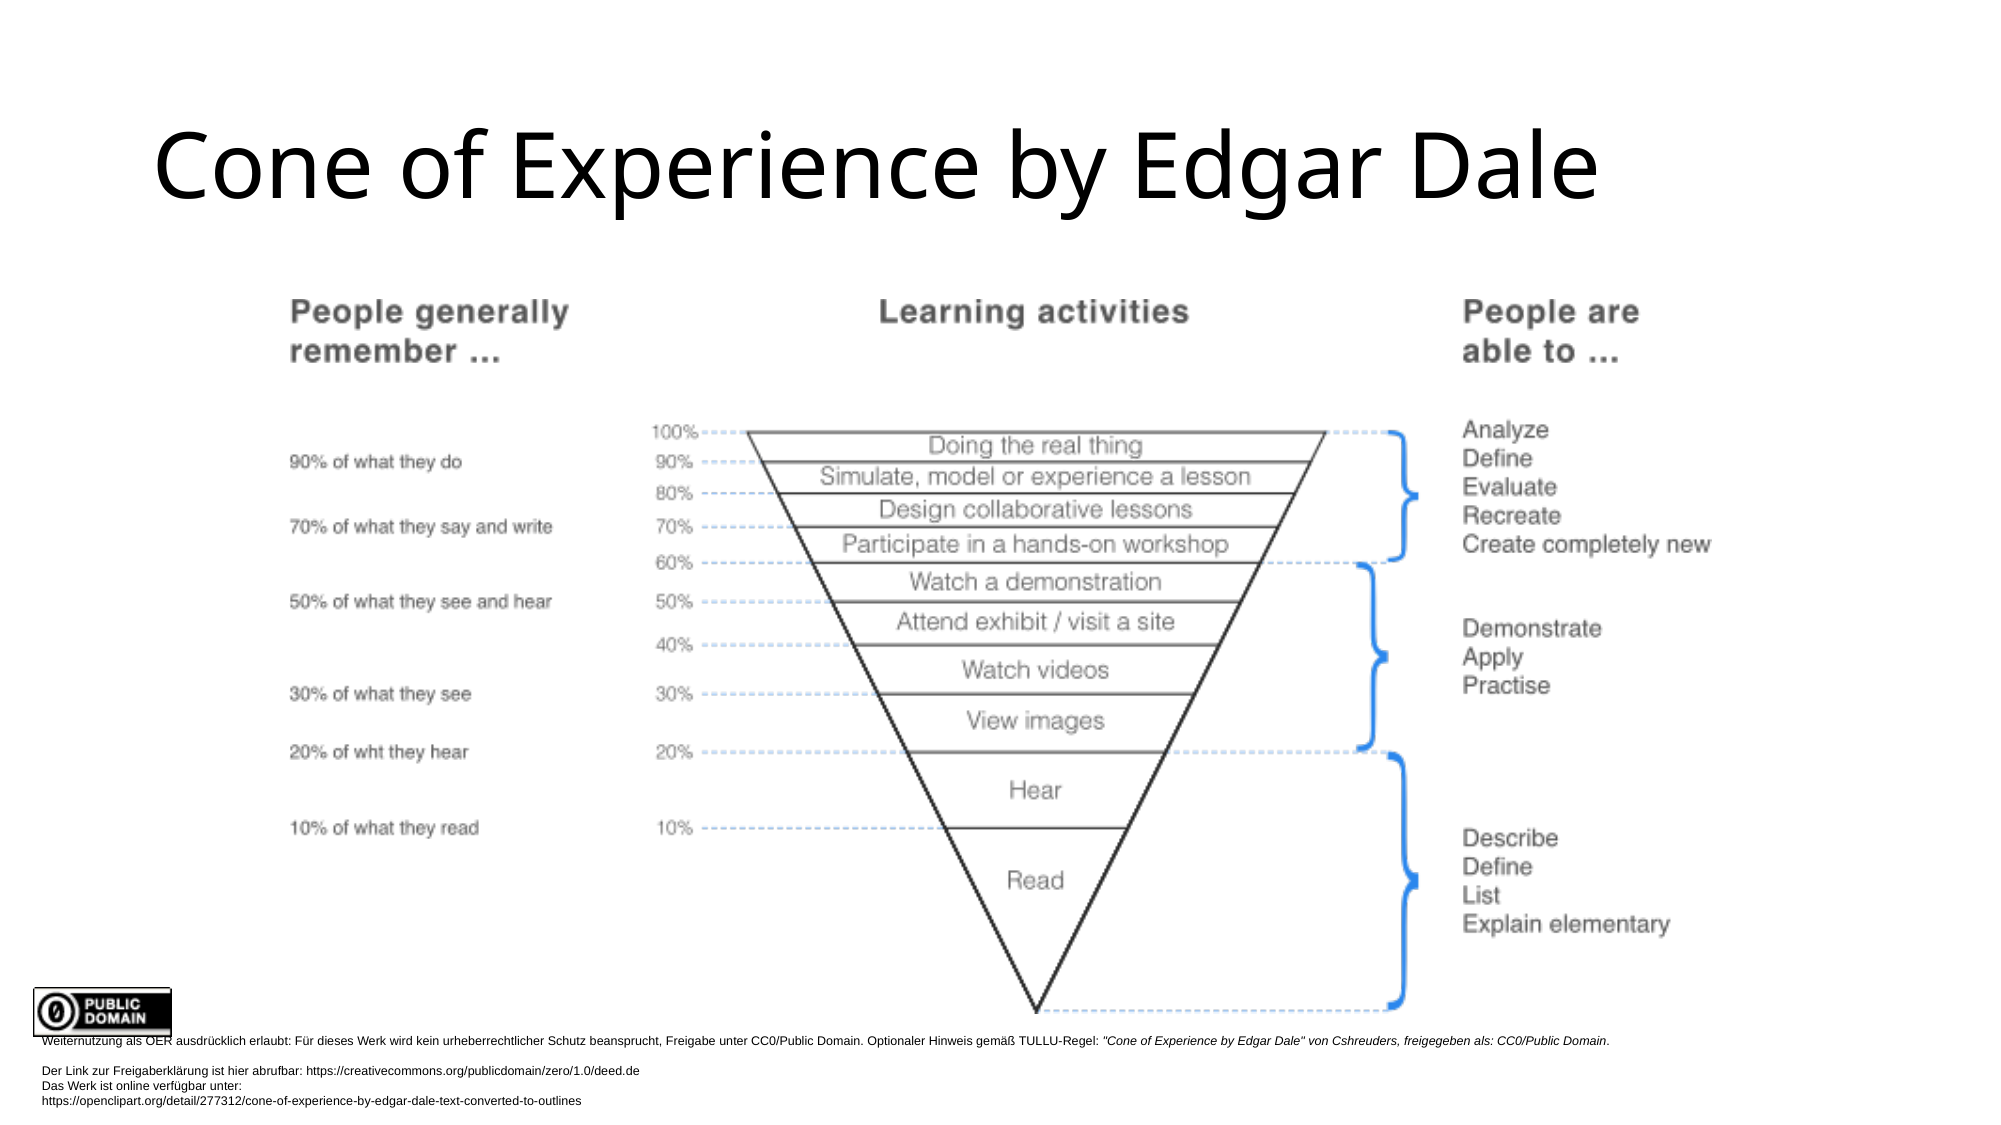

# Cone of Experience by Edgar Dale
               
Weiternutzung als OER ausdrücklich erlaubt: Für dieses Werk wird kein urheberrechtlicher Schutz beansprucht, Freigabe unter CC0/Public Domain. Optionaler Hinweis gemäß TULLU-Regel: "Cone of Experience by Edgar Dale" von Cshreuders, freigegeben als: CC0/Public Domain.
Der Link zur Freigaberklärung ist hier abrufbar: https://creativecommons.org/publicdomain/zero/1.0/deed.de
Das Werk ist online verfügbar unter:
https://openclipart.org/detail/277312/cone-of-experience-by-edgar-dale-text-converted-to-outlines